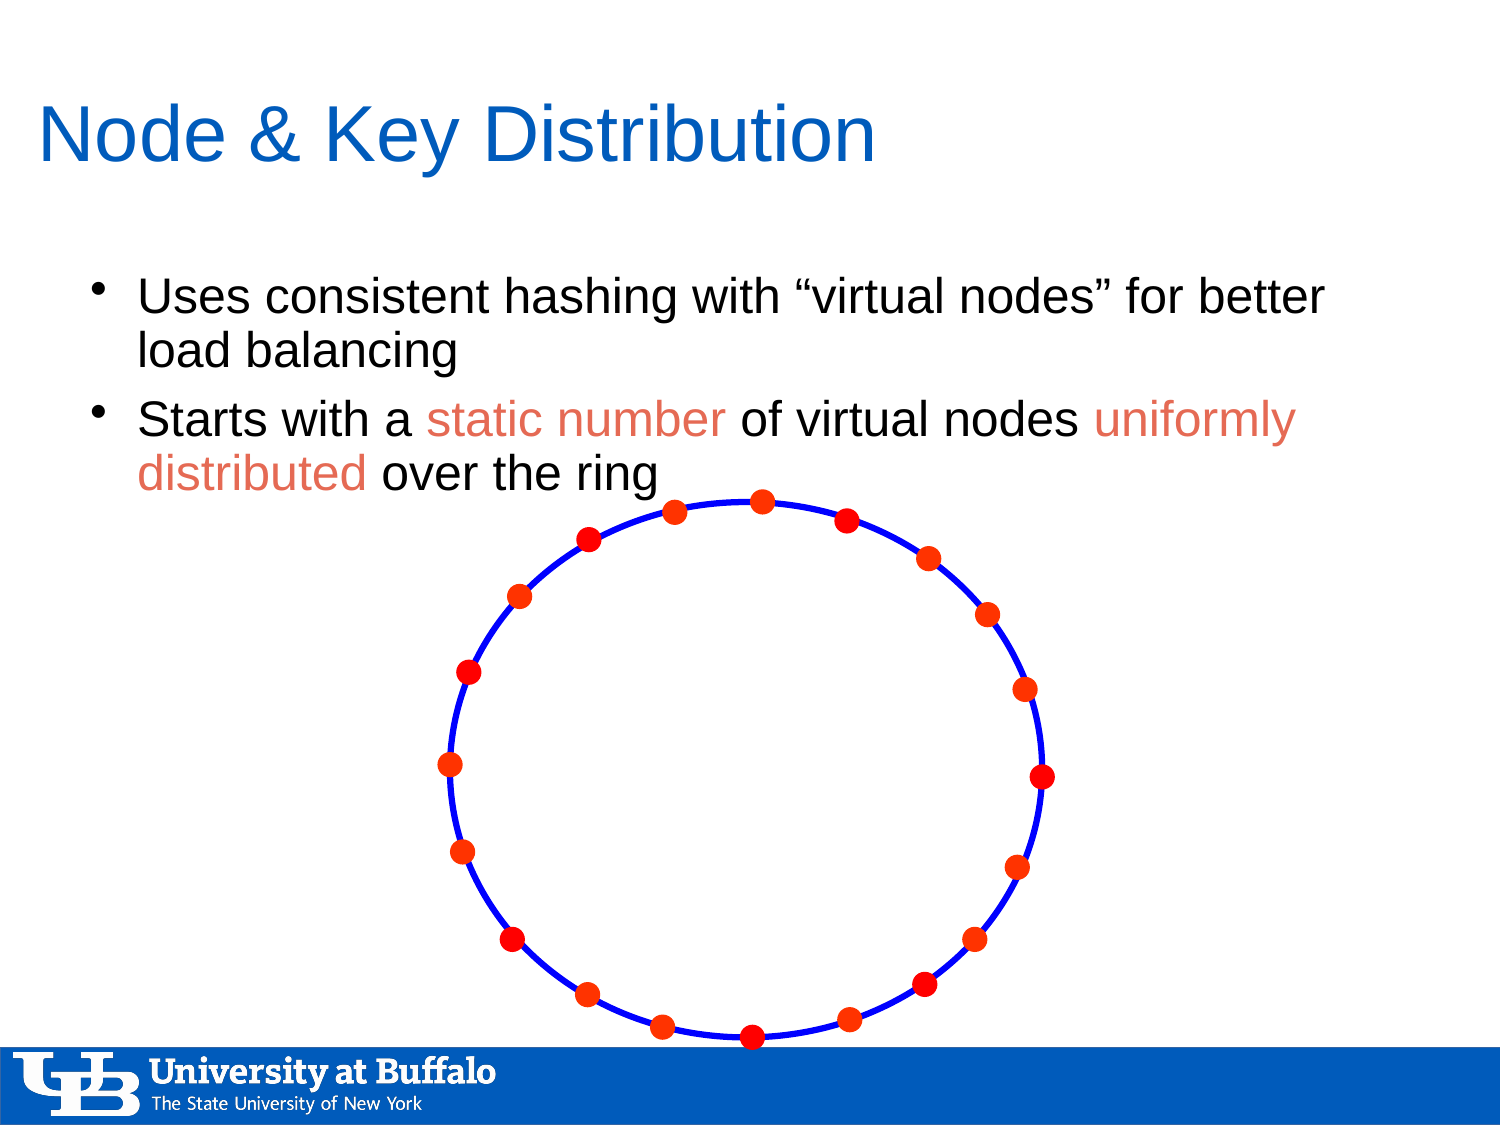

# Node & Key Distribution
Uses consistent hashing with “virtual nodes” for better load balancing
Starts with a static number of virtual nodes uniformly distributed over the ring